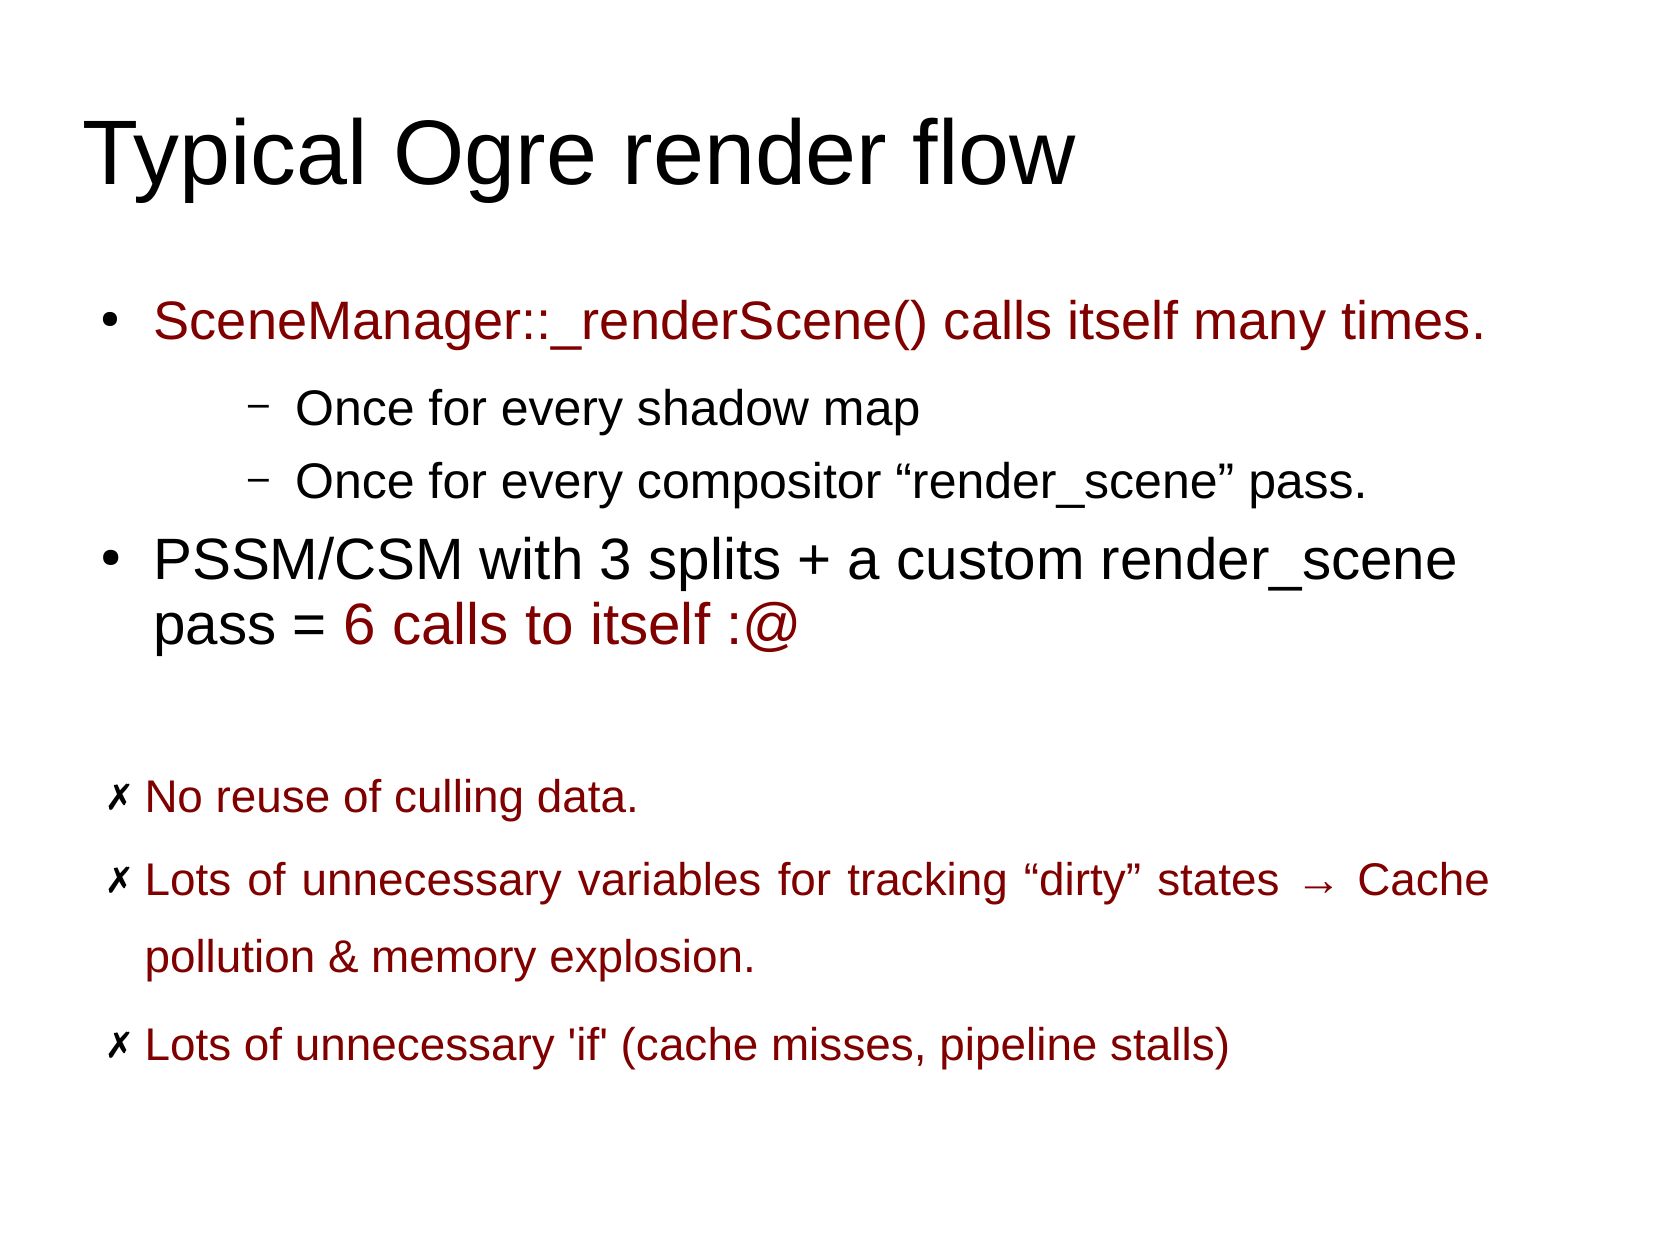

# Typical Ogre render flow
SceneManager::_renderScene() calls itself many times.
Once for every shadow map
Once for every compositor “render_scene” pass.
PSSM/CSM with 3 splits + a custom render_scene pass = 6 calls to itself :@
No reuse of culling data.
Lots of unnecessary variables for tracking “dirty” states → Cache pollution & memory explosion.
Lots of unnecessary 'if' (cache misses, pipeline stalls)